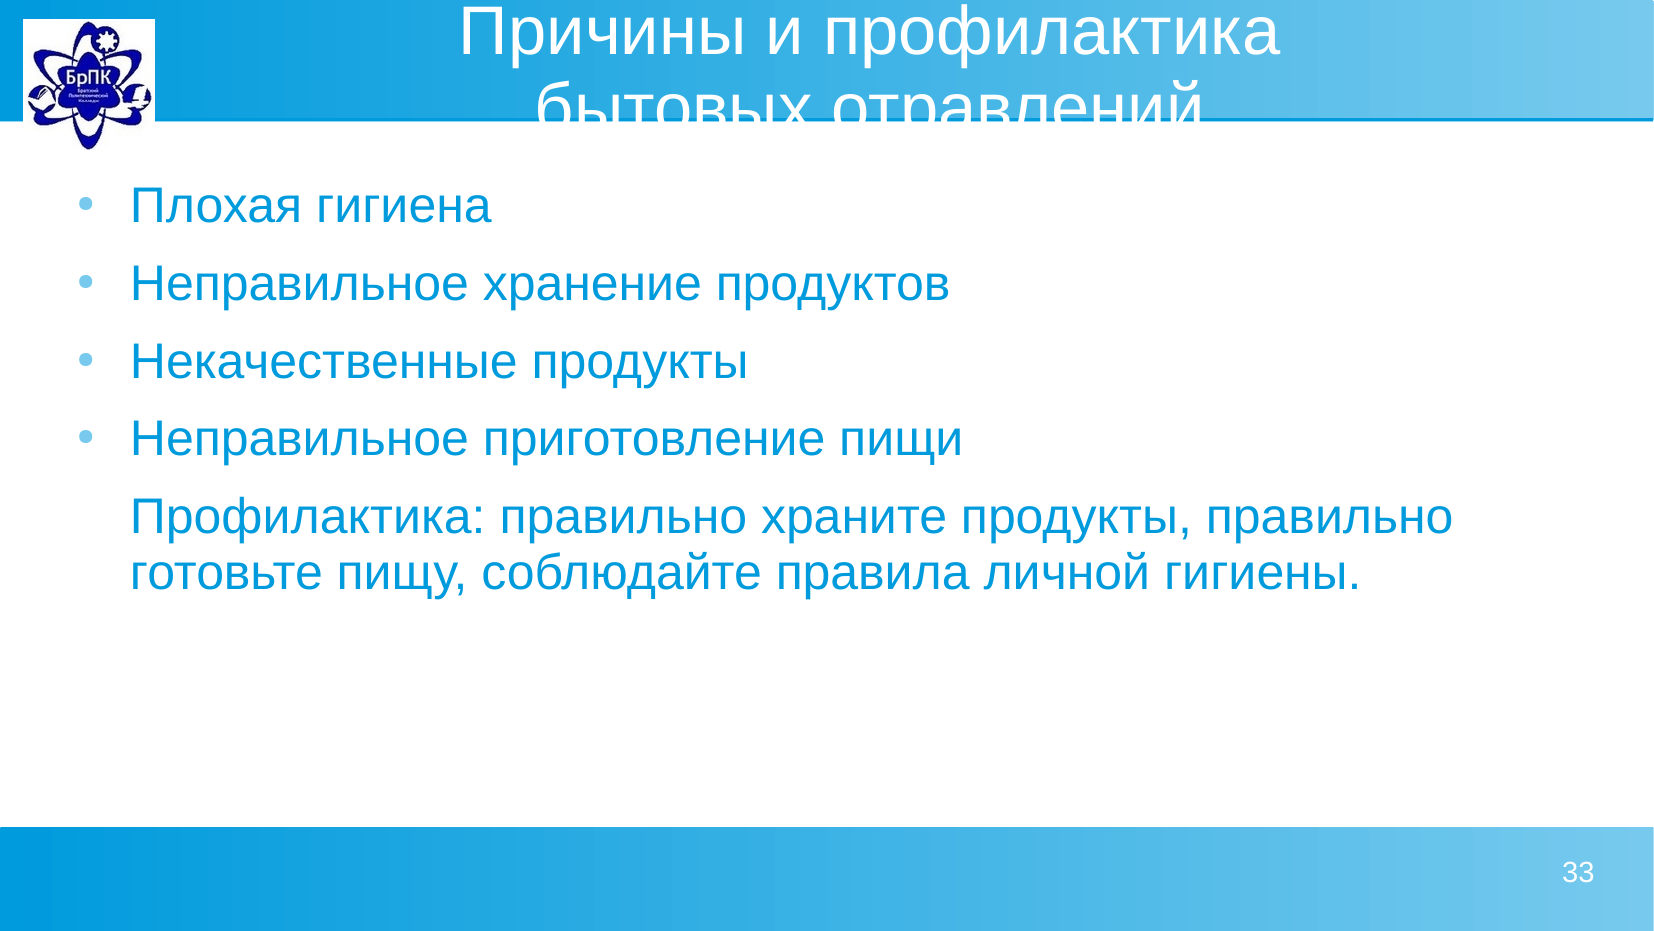

# Причины и профилактика бытовых отравлений.
Плохая гигиена
Неправильное хранение продуктов
Некачественные продукты
Неправильное приготовление пищи
Профилактика: правильно храните продукты, правильно готовьте пищу, соблюдайте правила личной гигиены.
33